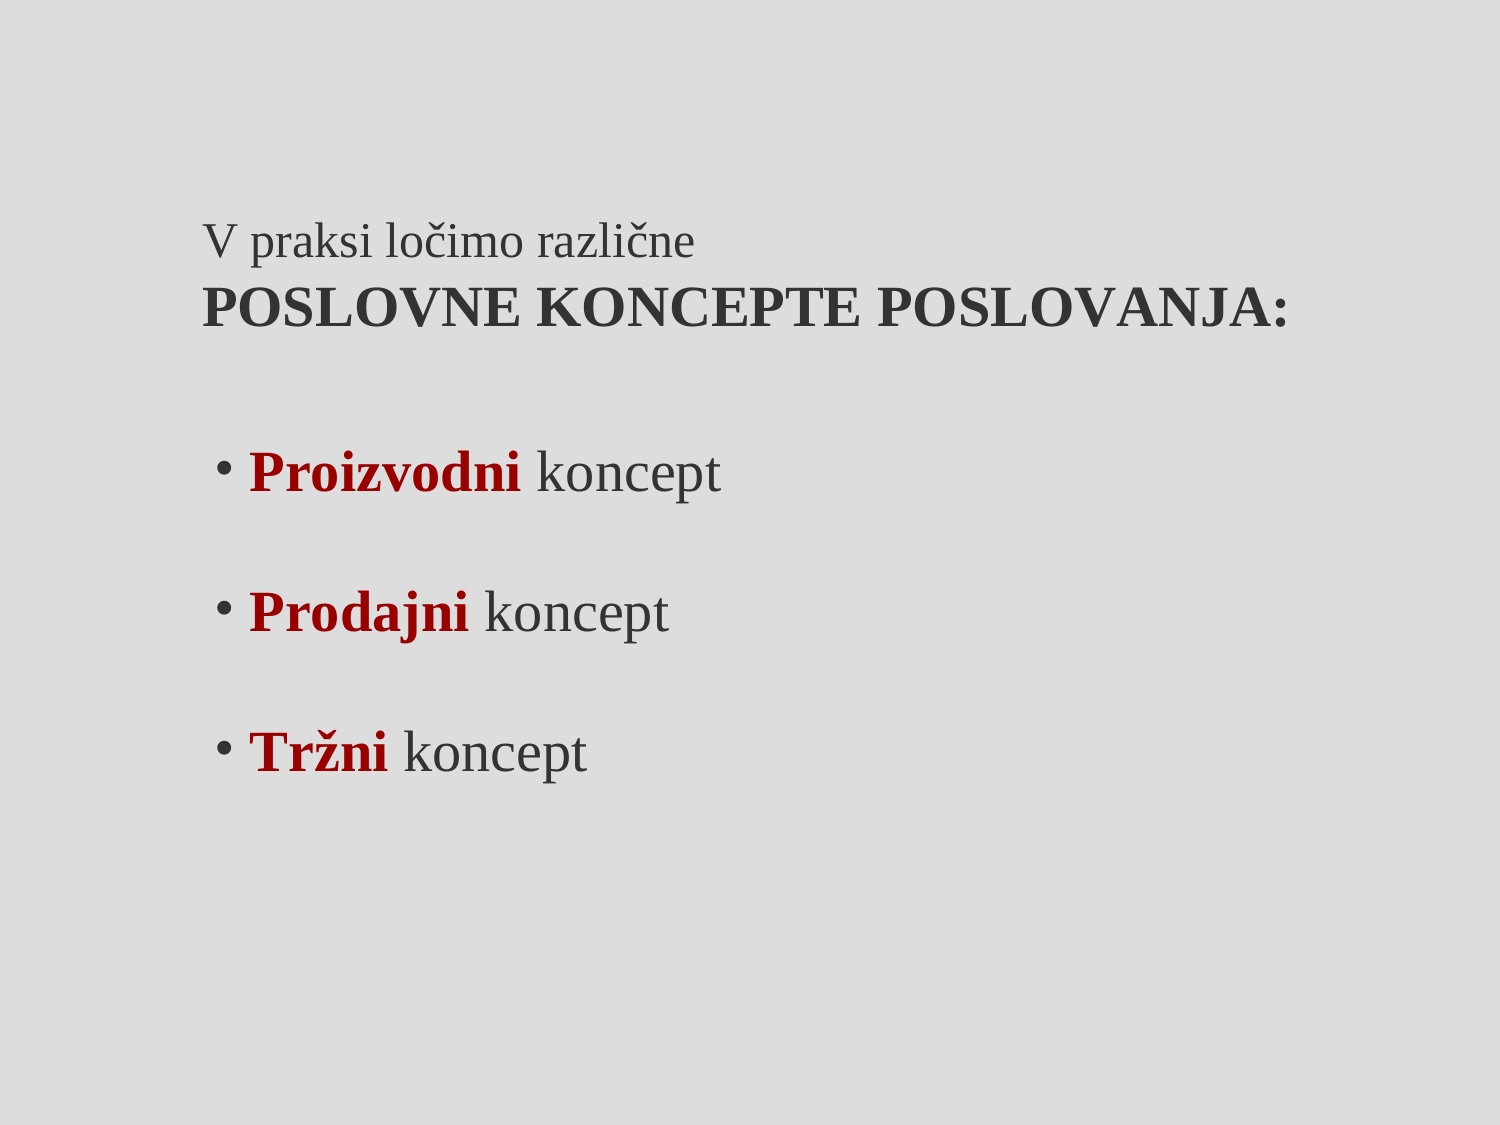

V praksi ločimo različne
POSLOVNE KONCEPTE POSLOVANJA:
 Proizvodni koncept
 Prodajni koncept
 Tržni koncept